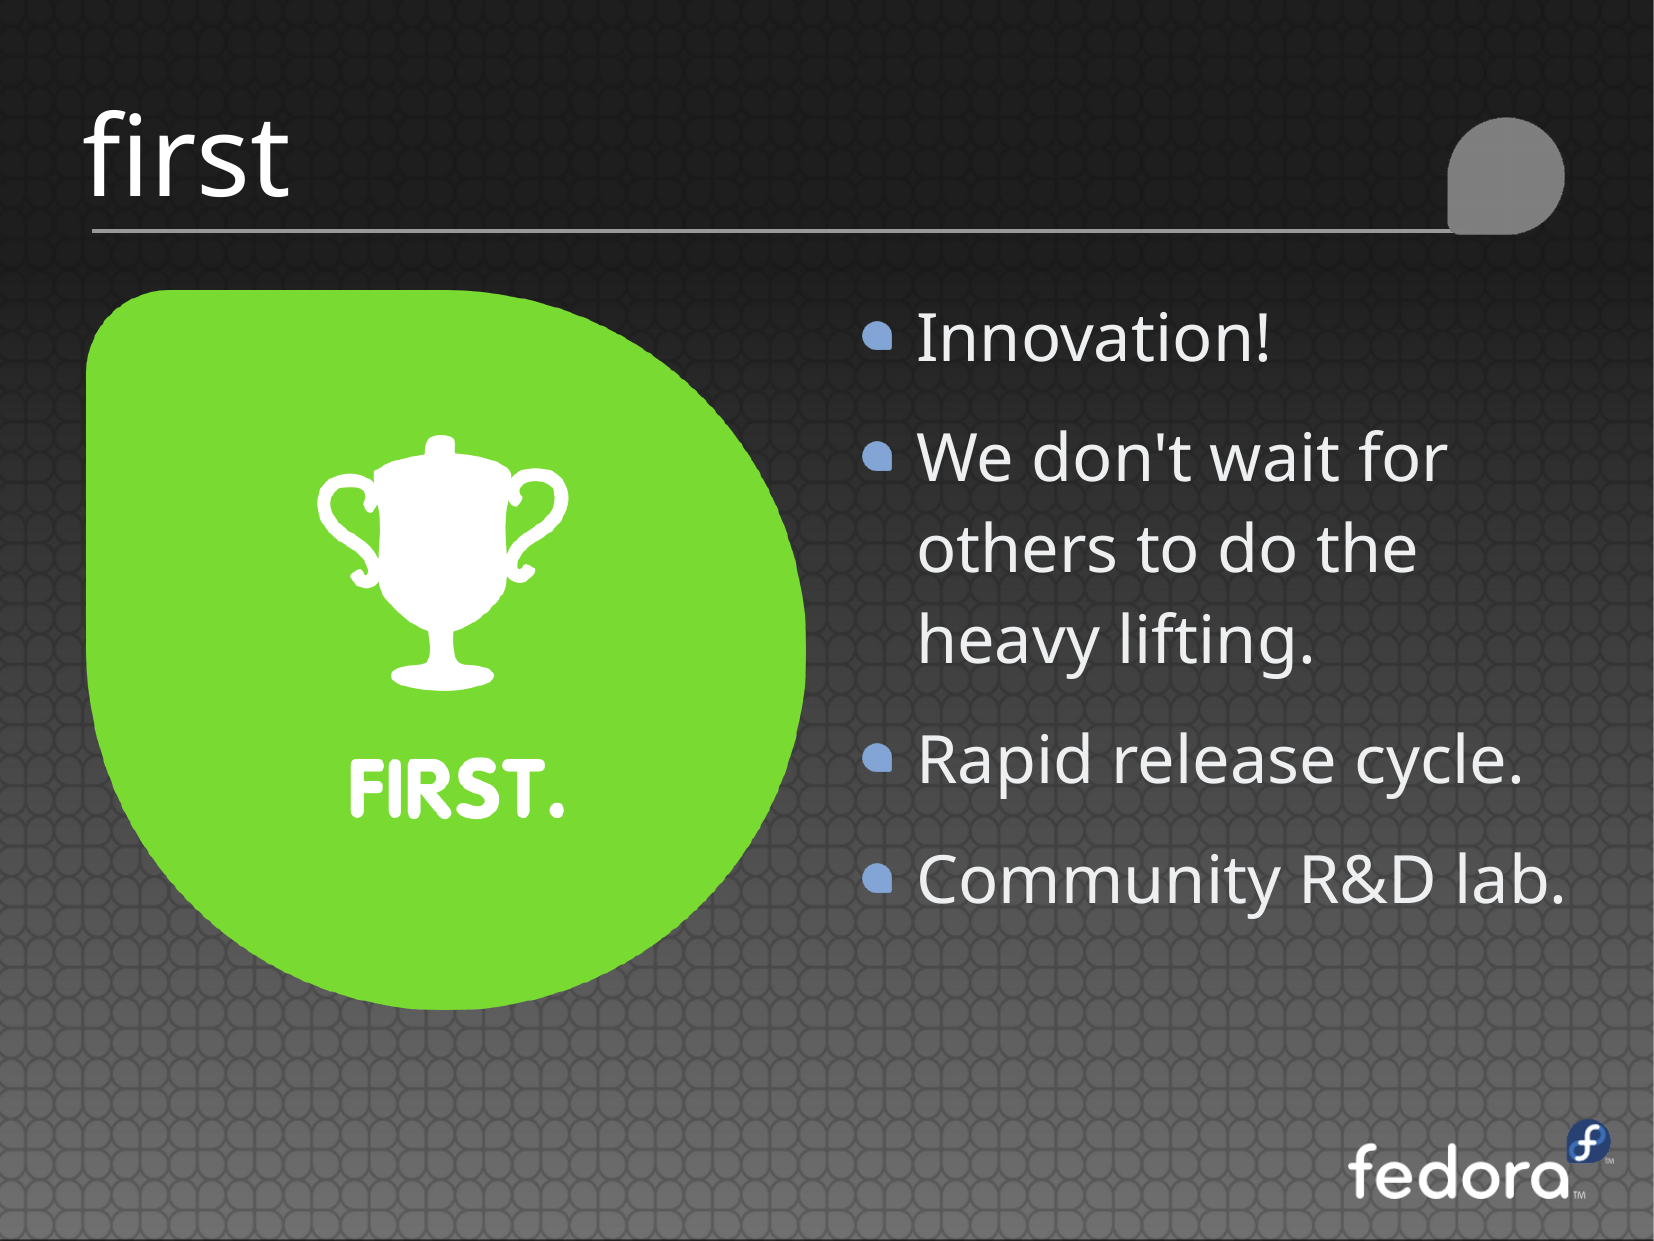

# first
Innovation!
We don't wait for others to do the heavy lifting.
Rapid release cycle.
Community R&D lab.